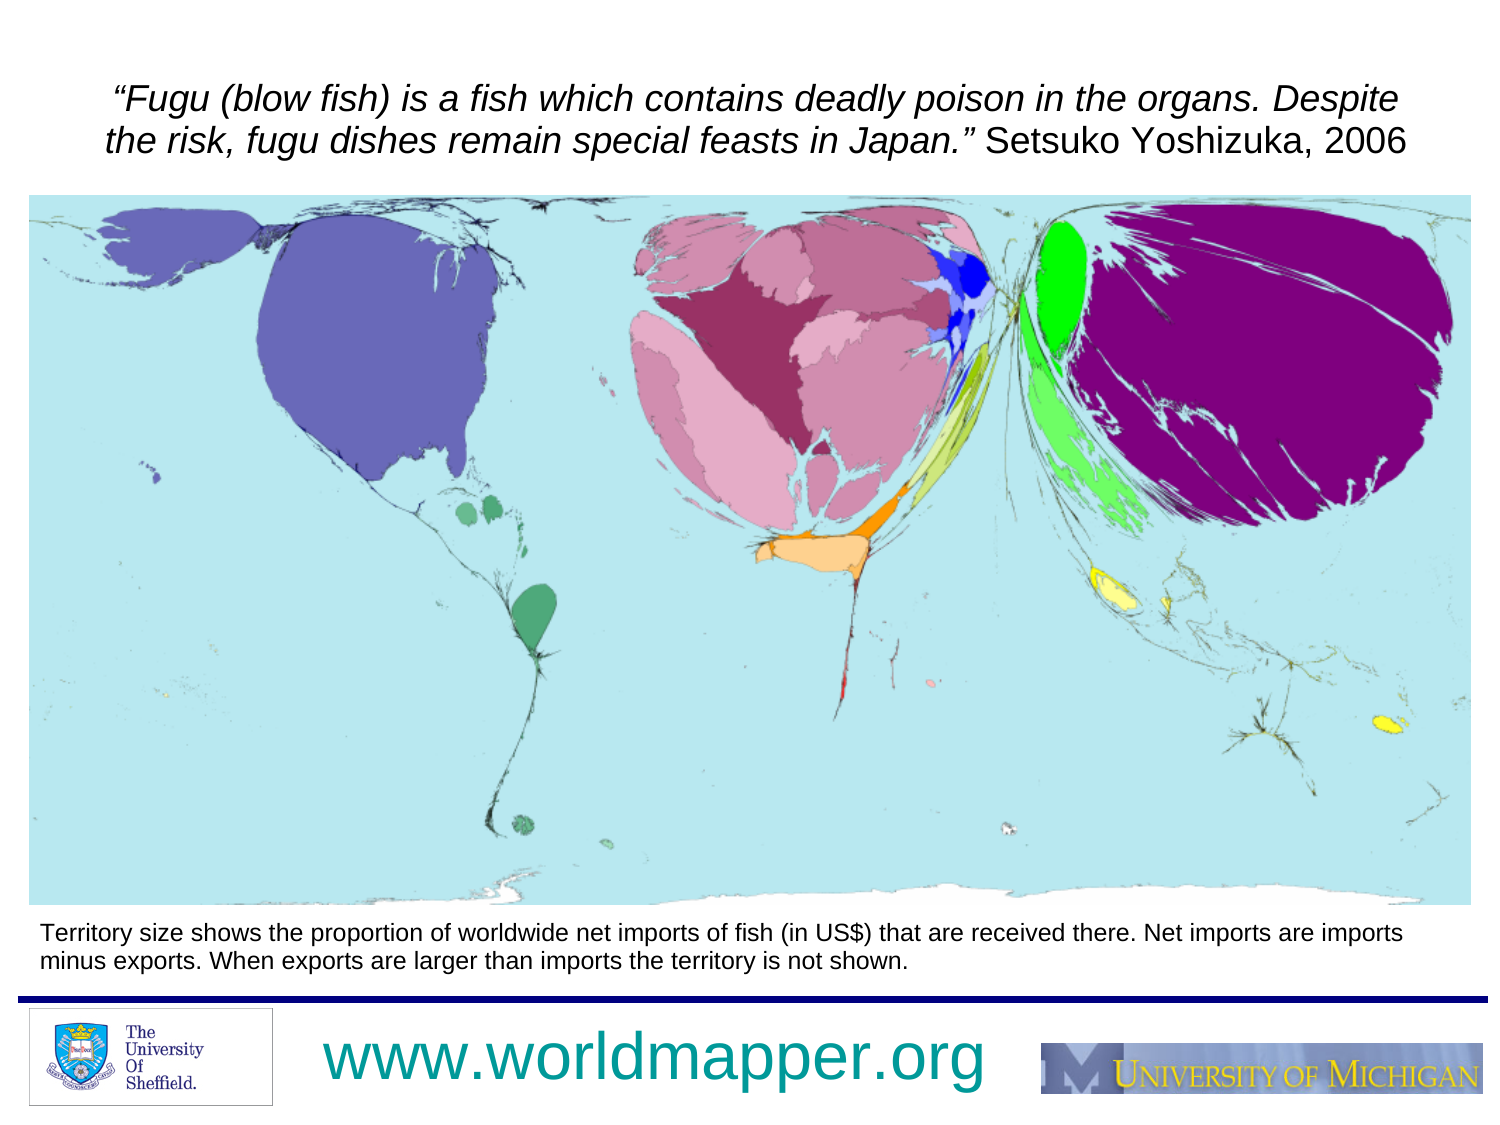

# “Fugu (blow fish) is a fish which contains deadly poison in the organs. Despite the risk, fugu dishes remain special feasts in Japan.” Setsuko Yoshizuka, 2006
Territory size shows the proportion of worldwide net imports of fish (in US$) that are received there. Net imports are imports
minus exports. When exports are larger than imports the territory is not shown.